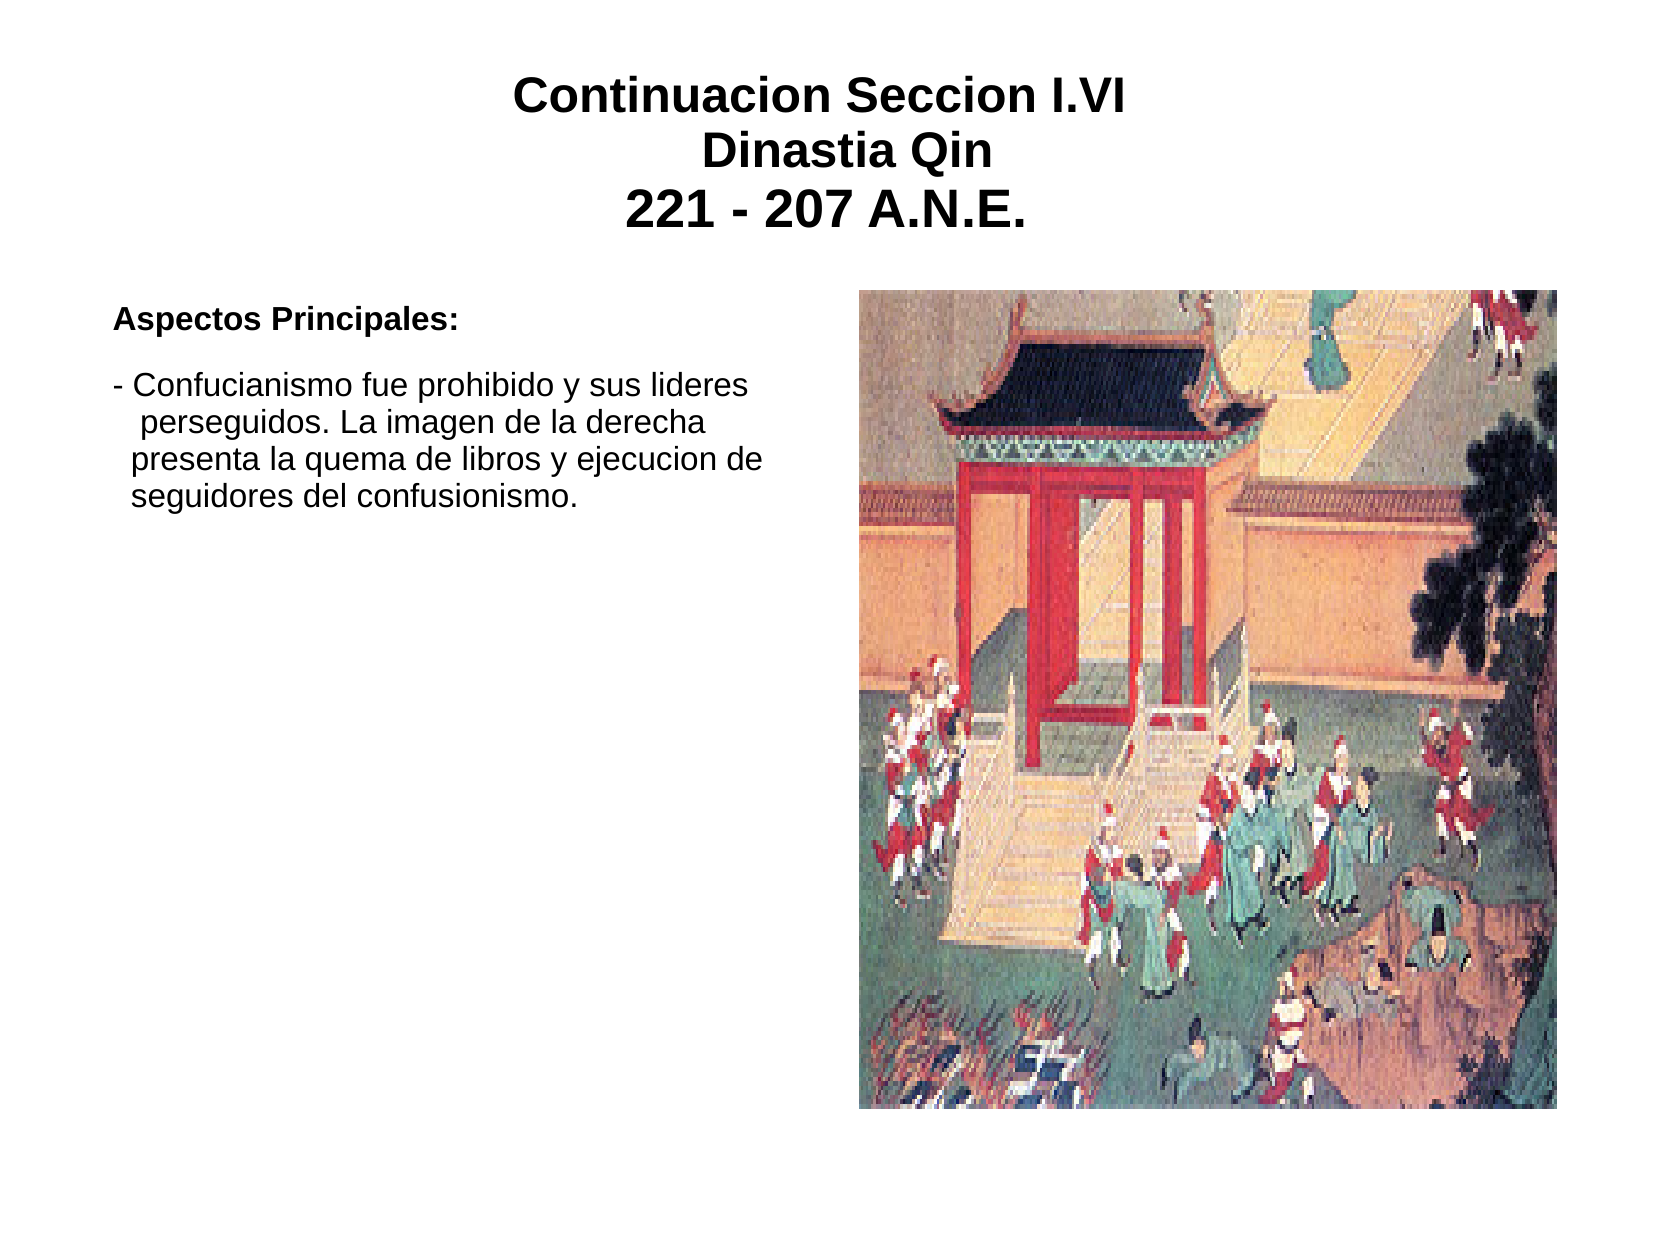

# Continuacion Seccion I.VI Dinastia Qin 221 - 207 A.N.E.
Aspectos Principales:
- Confucianismo fue prohibido y sus lideres perseguidos. La imagen de la derecha presenta la quema de libros y ejecucion de seguidores del confusionismo.